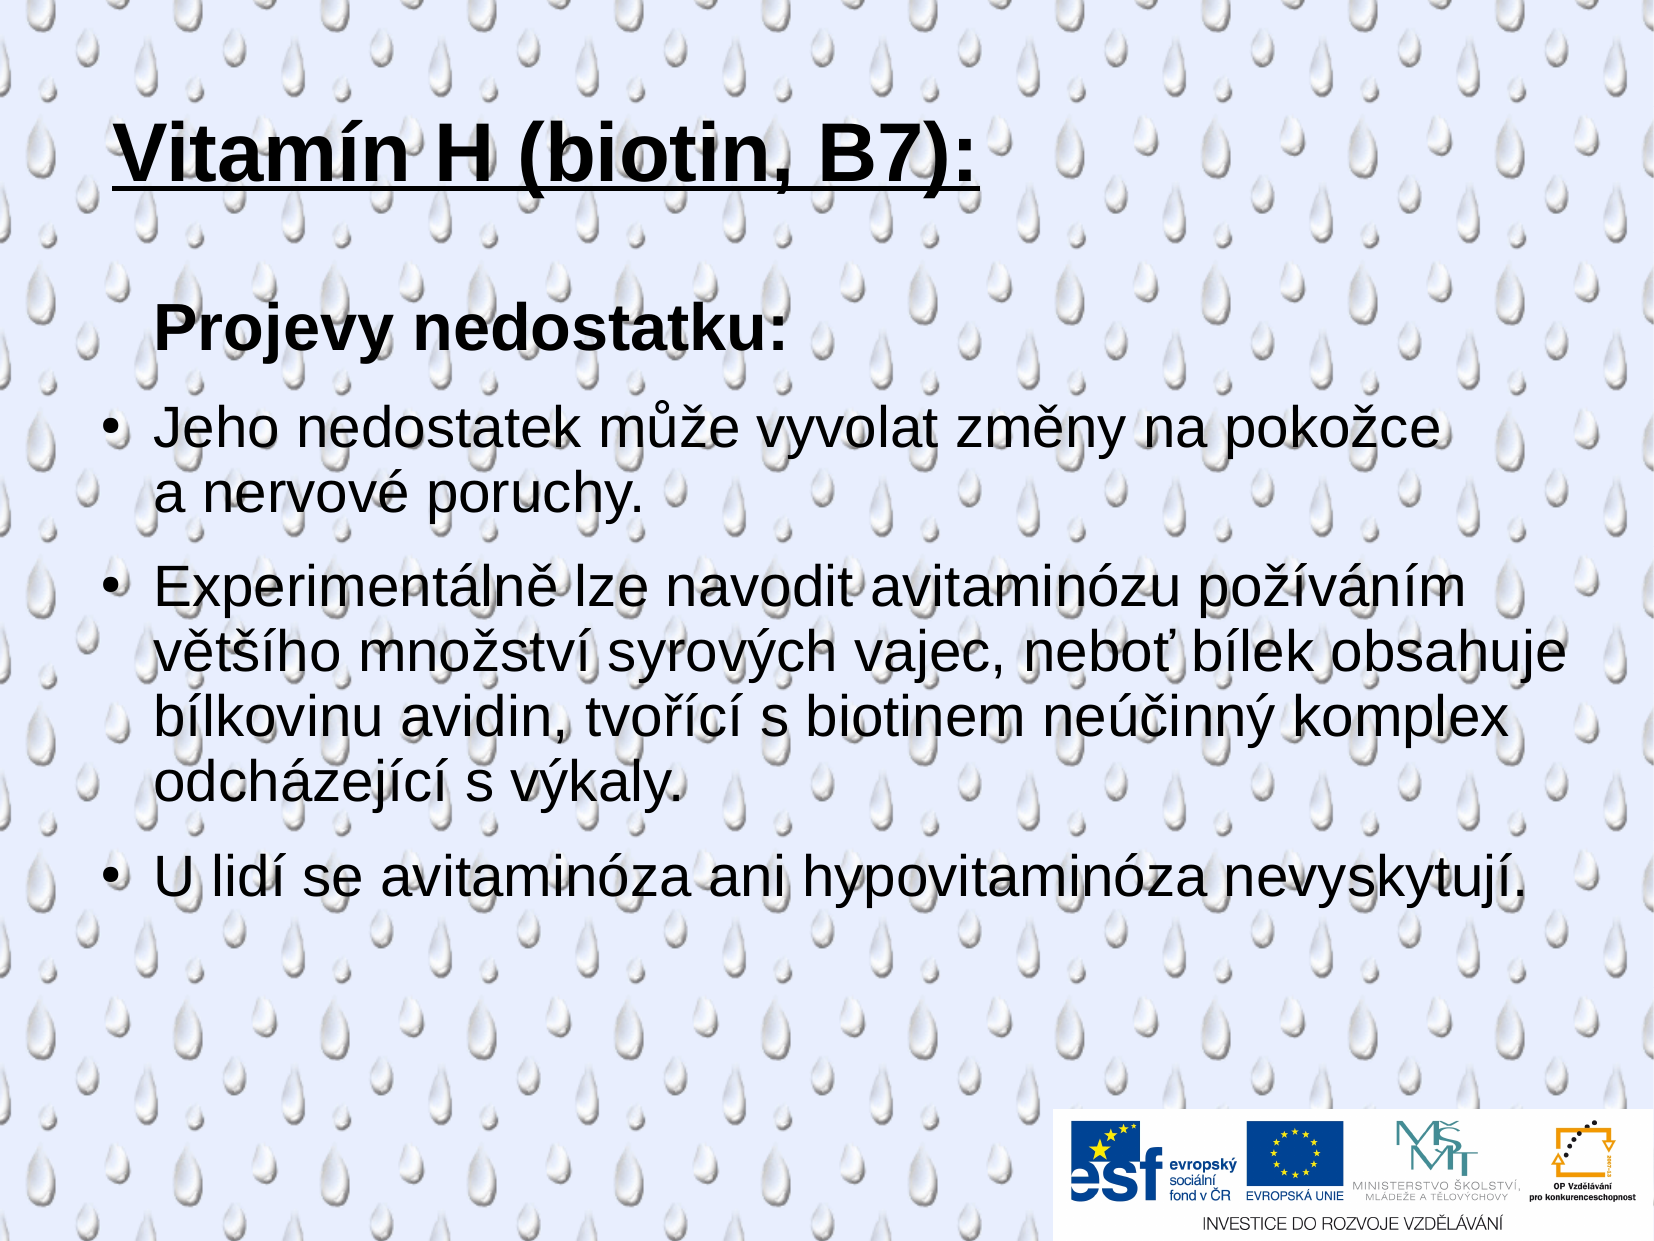

# Vitamín H (biotin, B7):
Projevy nedostatku:
Jeho nedostatek může vyvolat změny na pokožce a nervové poruchy.
Experimentálně lze navodit avitaminózu požíváním většího množství syrových vajec, neboť bílek obsahuje bílkovinu avidin, tvořící s biotinem neúčinný komplex odcházející s výkaly.
U lidí se avitaminóza ani hypovitaminóza nevyskytují.